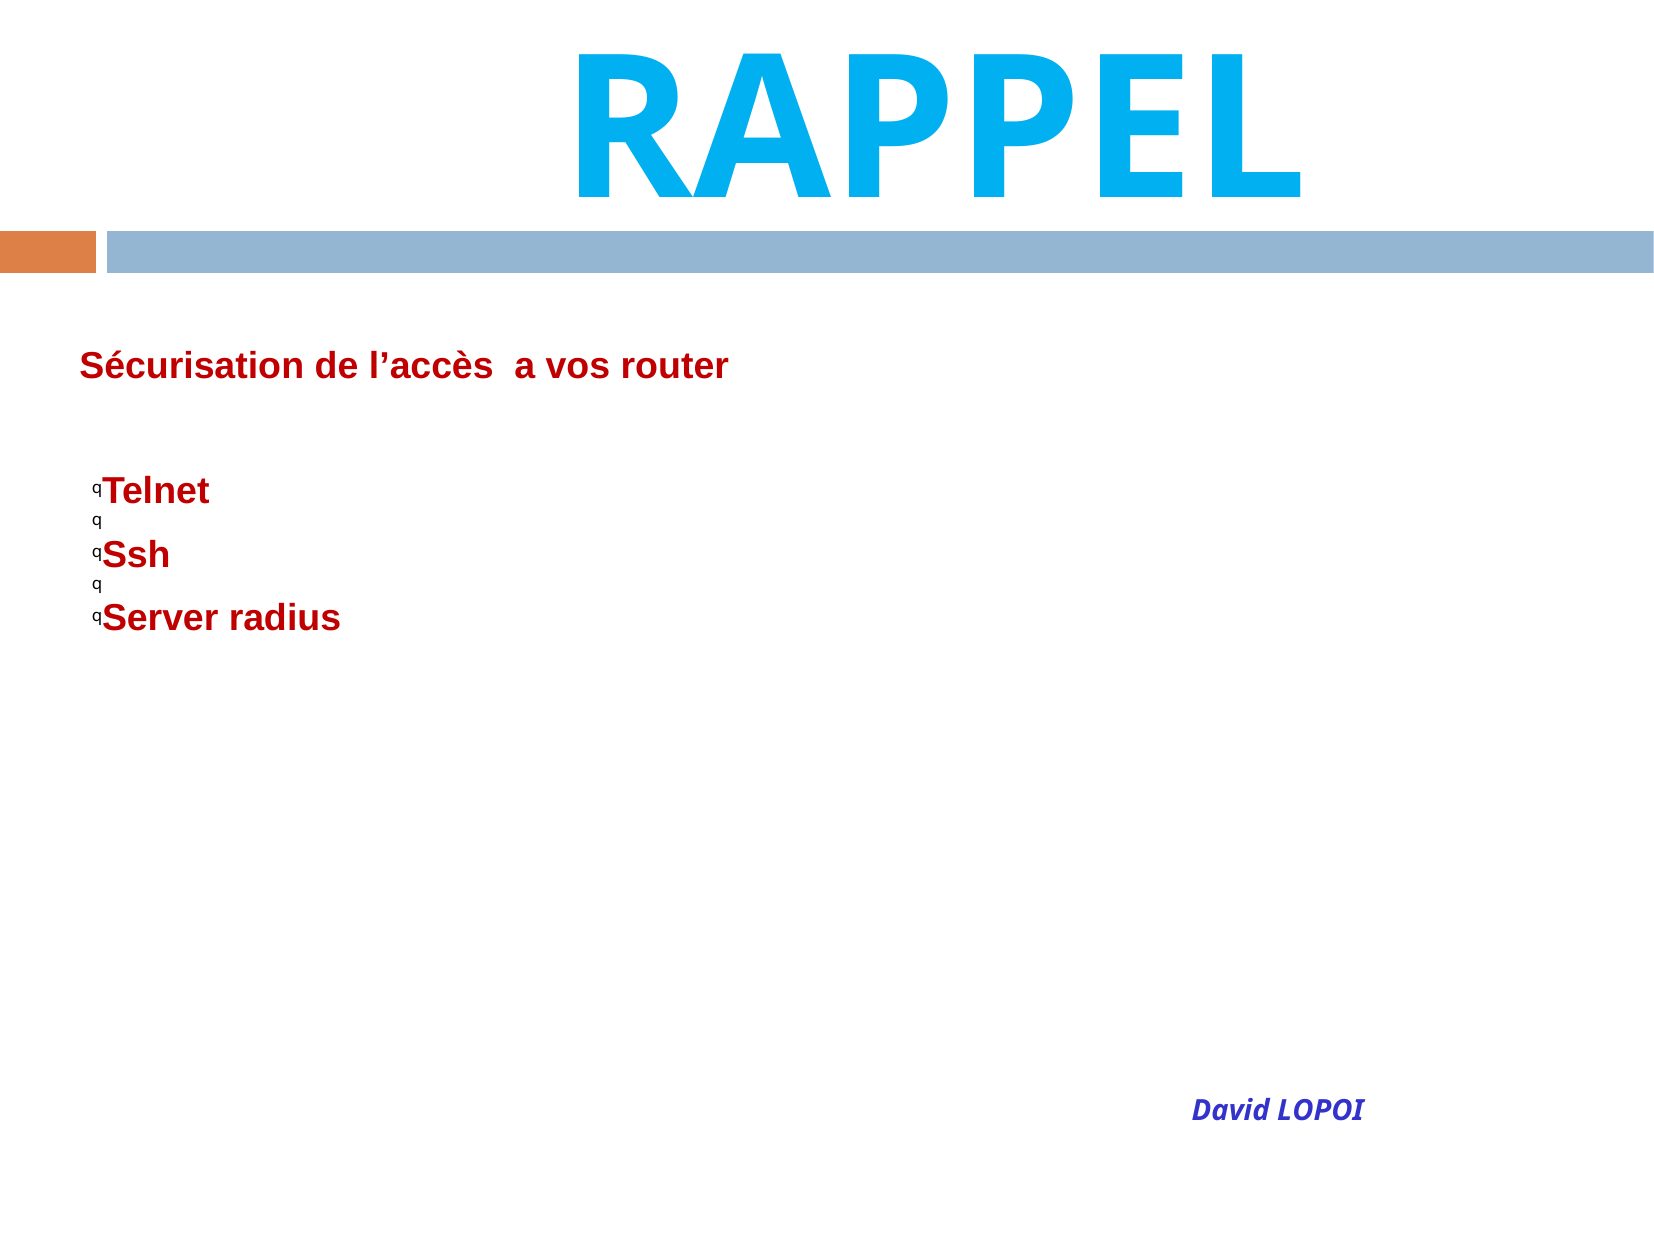

RAPPEL
Sécurisation de l’accès a vos router
Telnet
Ssh
Server radius
David LOPOI